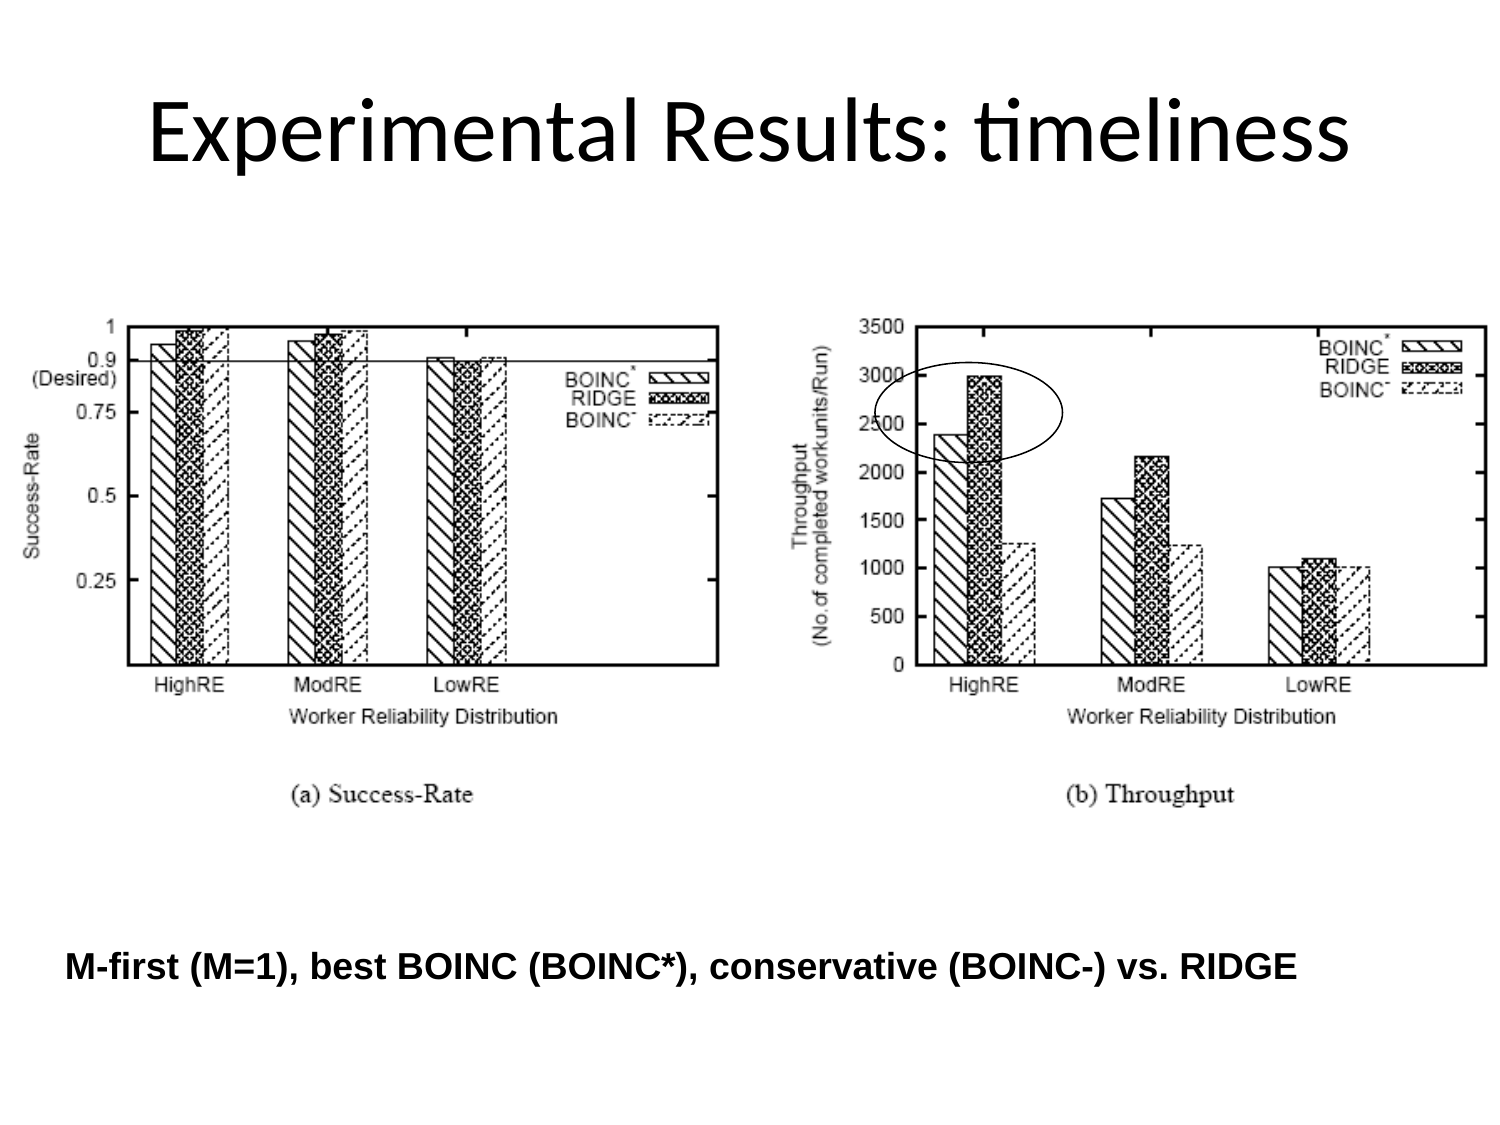

# Experimental Results: timeliness
M-first (M=1), best BOINC (BOINC*), conservative (BOINC-) vs. RIDGE